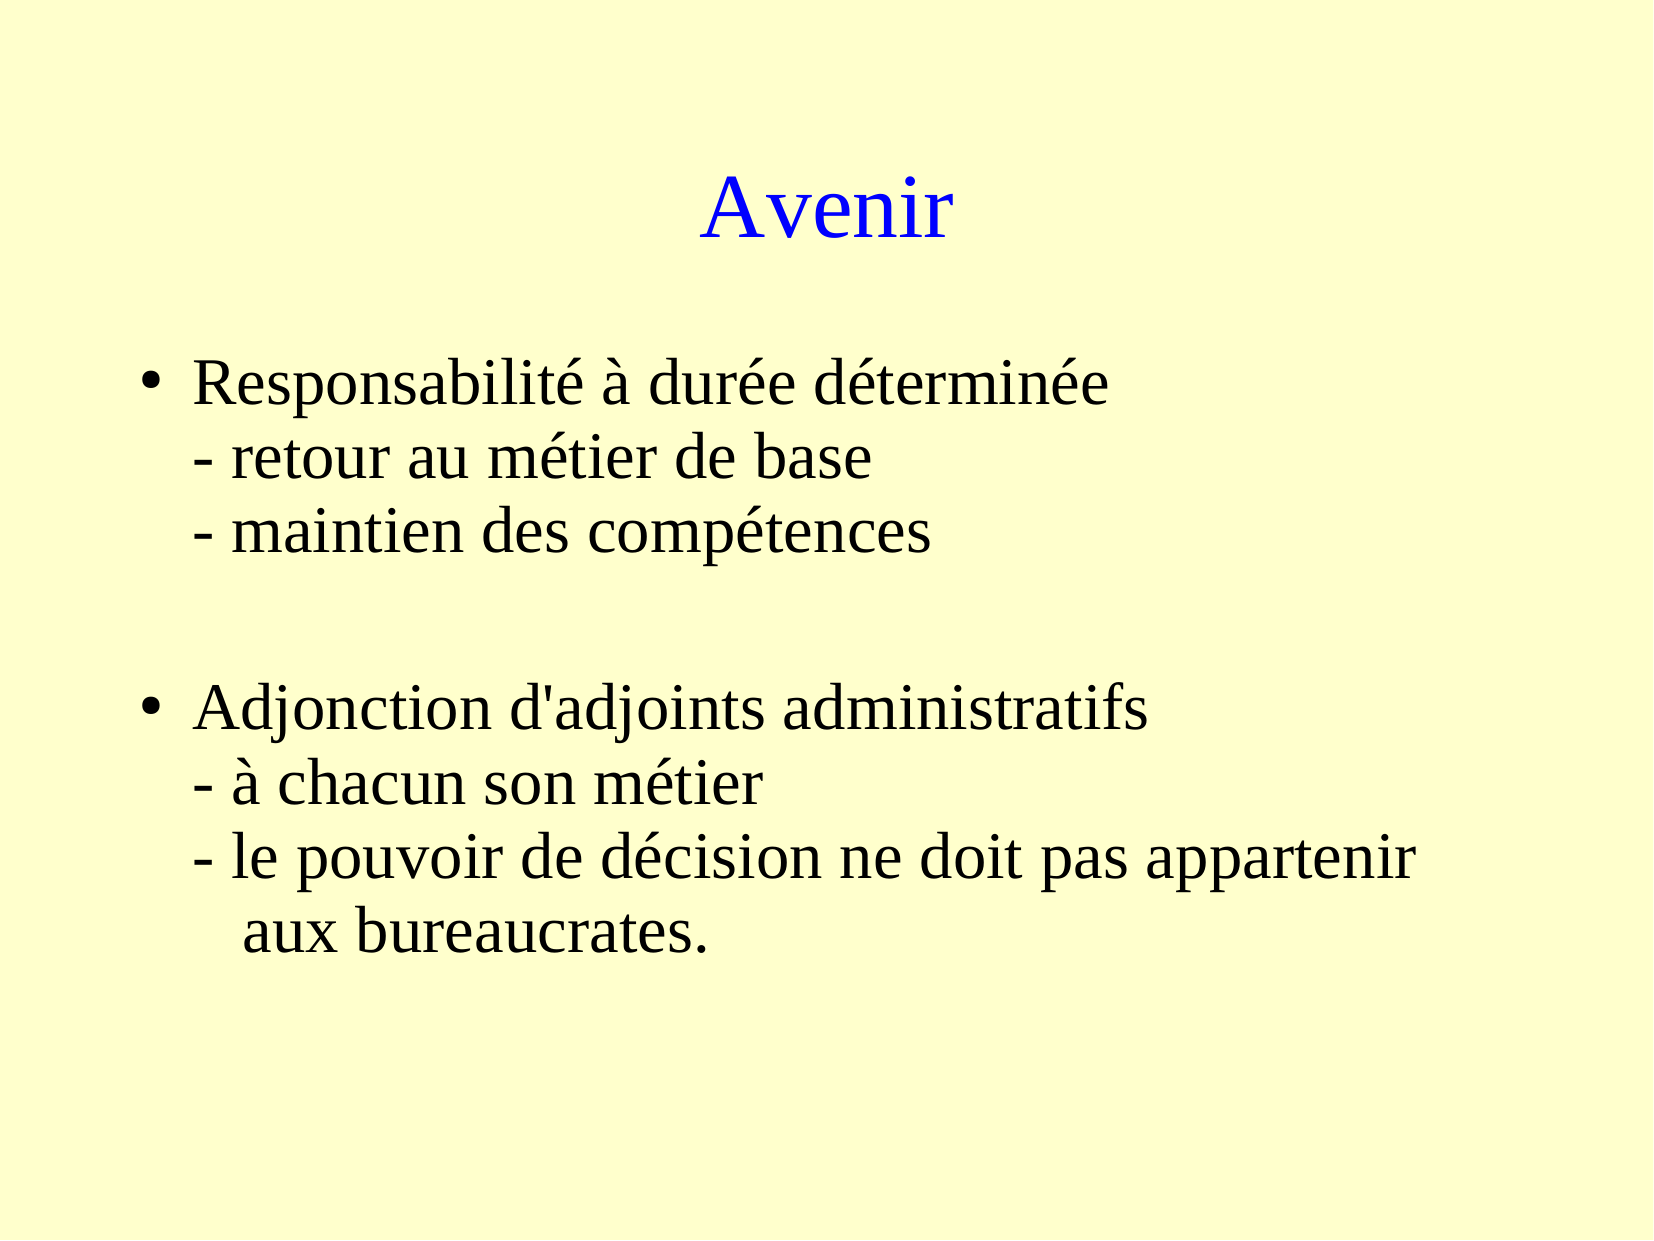

# Avenir
Responsabilité à durée déterminée
- retour au métier de base
- maintien des compétences
Adjonction d'adjoints administratifs
- à chacun son métier
- le pouvoir de décision ne doit pas appartenir
 aux bureaucrates.